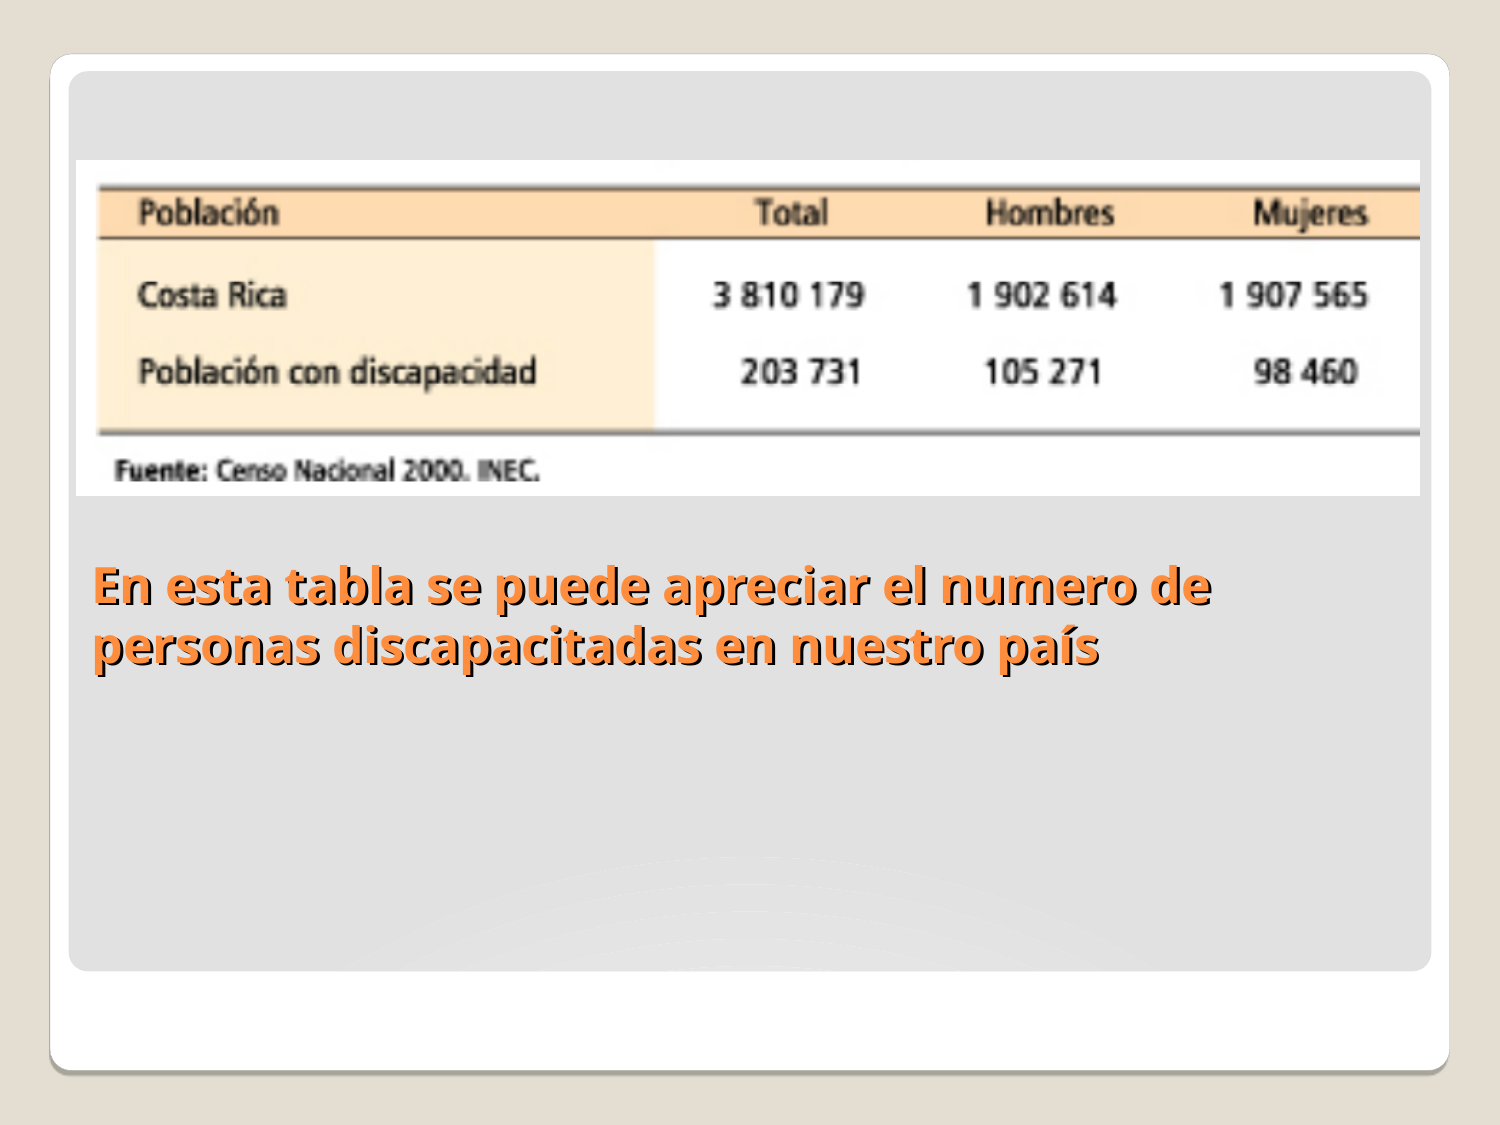

# En esta tabla se puede apreciar el numero de personas discapacitadas en nuestro país